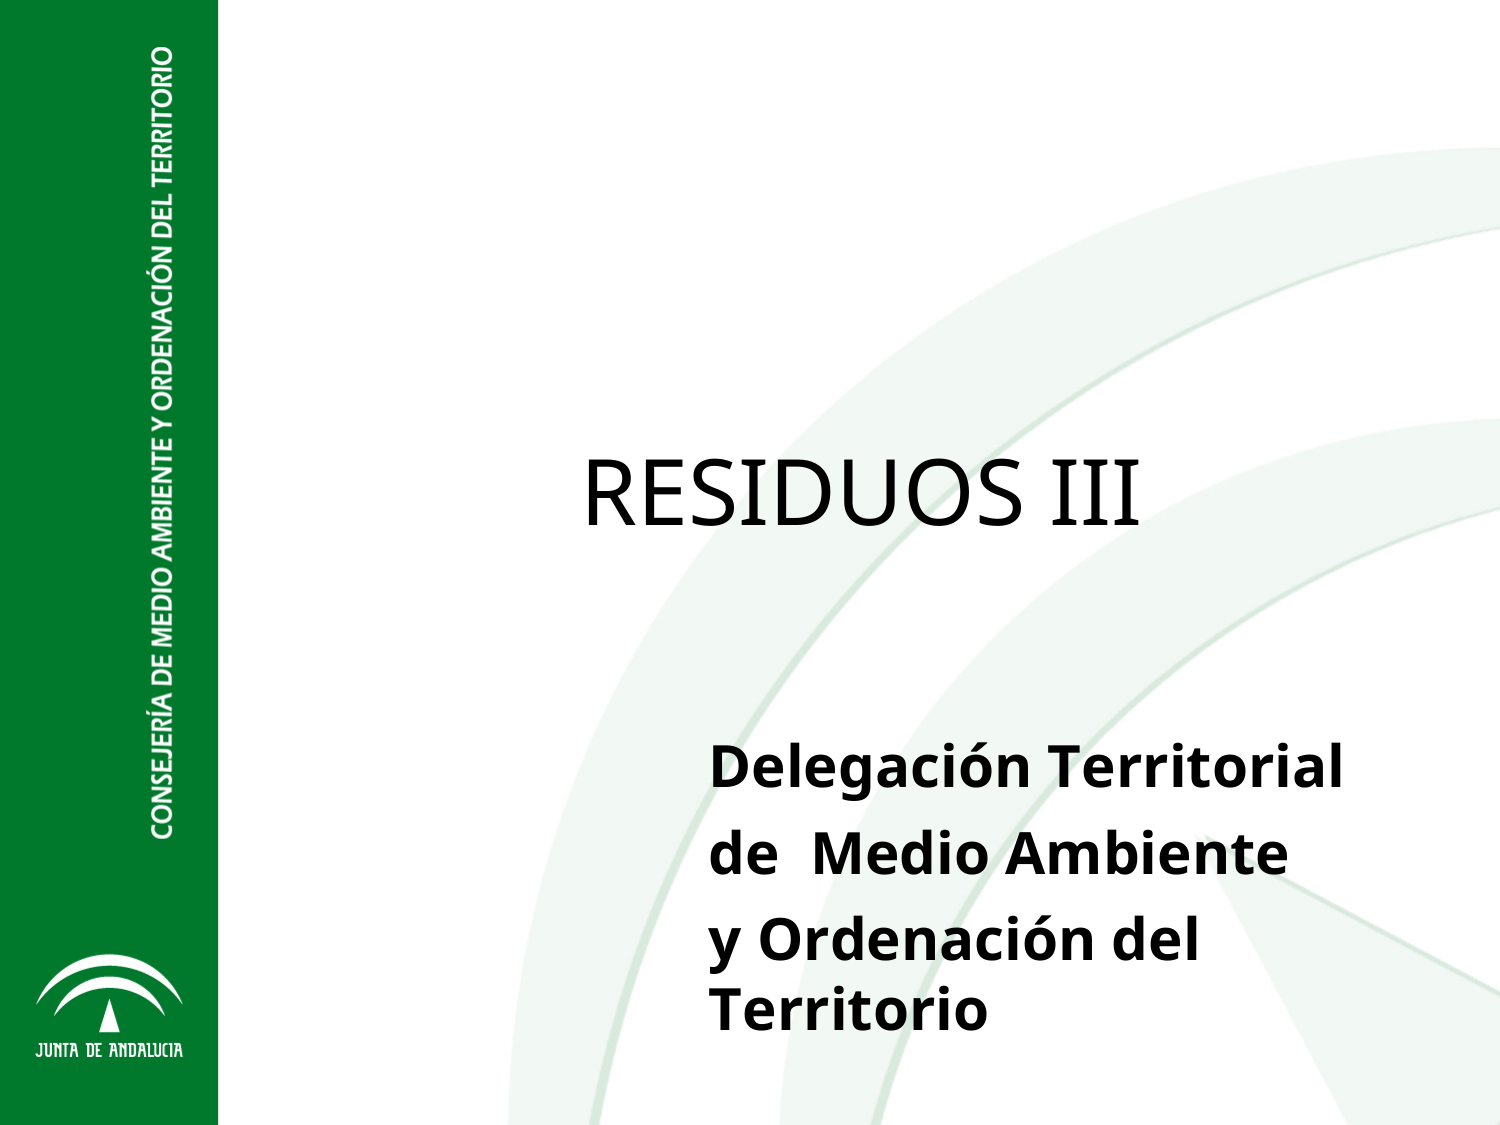

# RESIDUOS III
Delegación Territorial
de Medio Ambiente
y Ordenación del Territorio